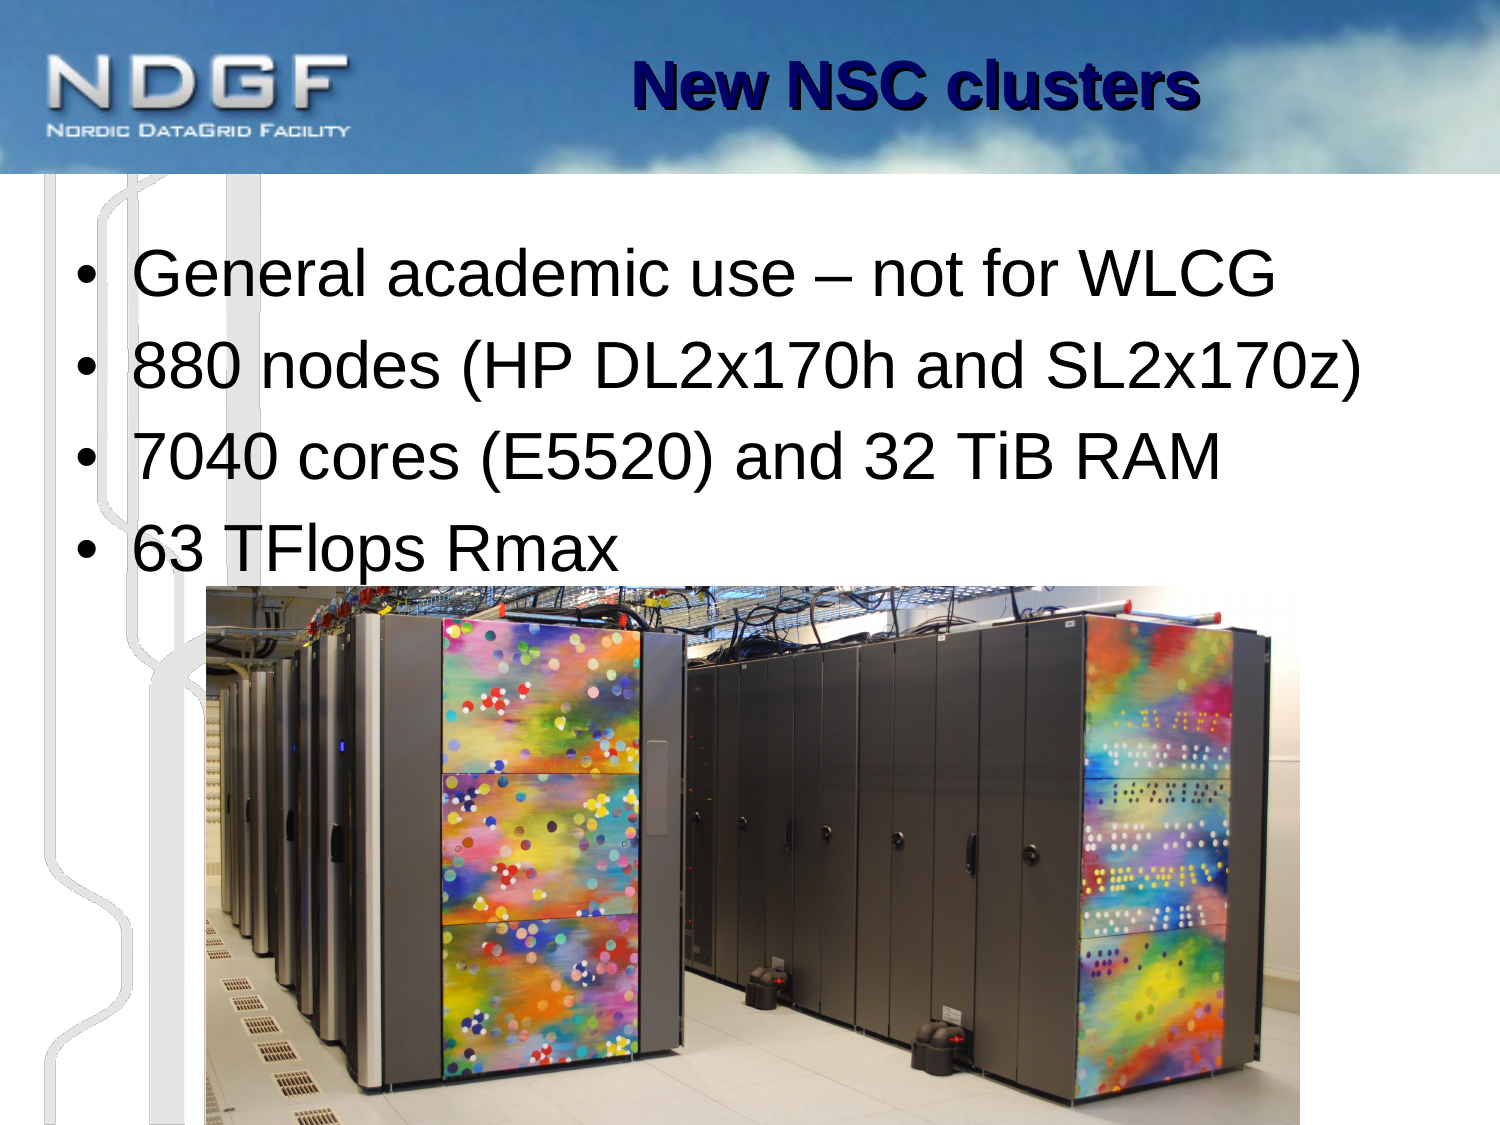

# New NSC clusters
General academic use – not for WLCG
880 nodes (HP DL2x170h and SL2x170z)
7040 cores (E5520) and 32 TiB RAM
63 TFlops Rmax